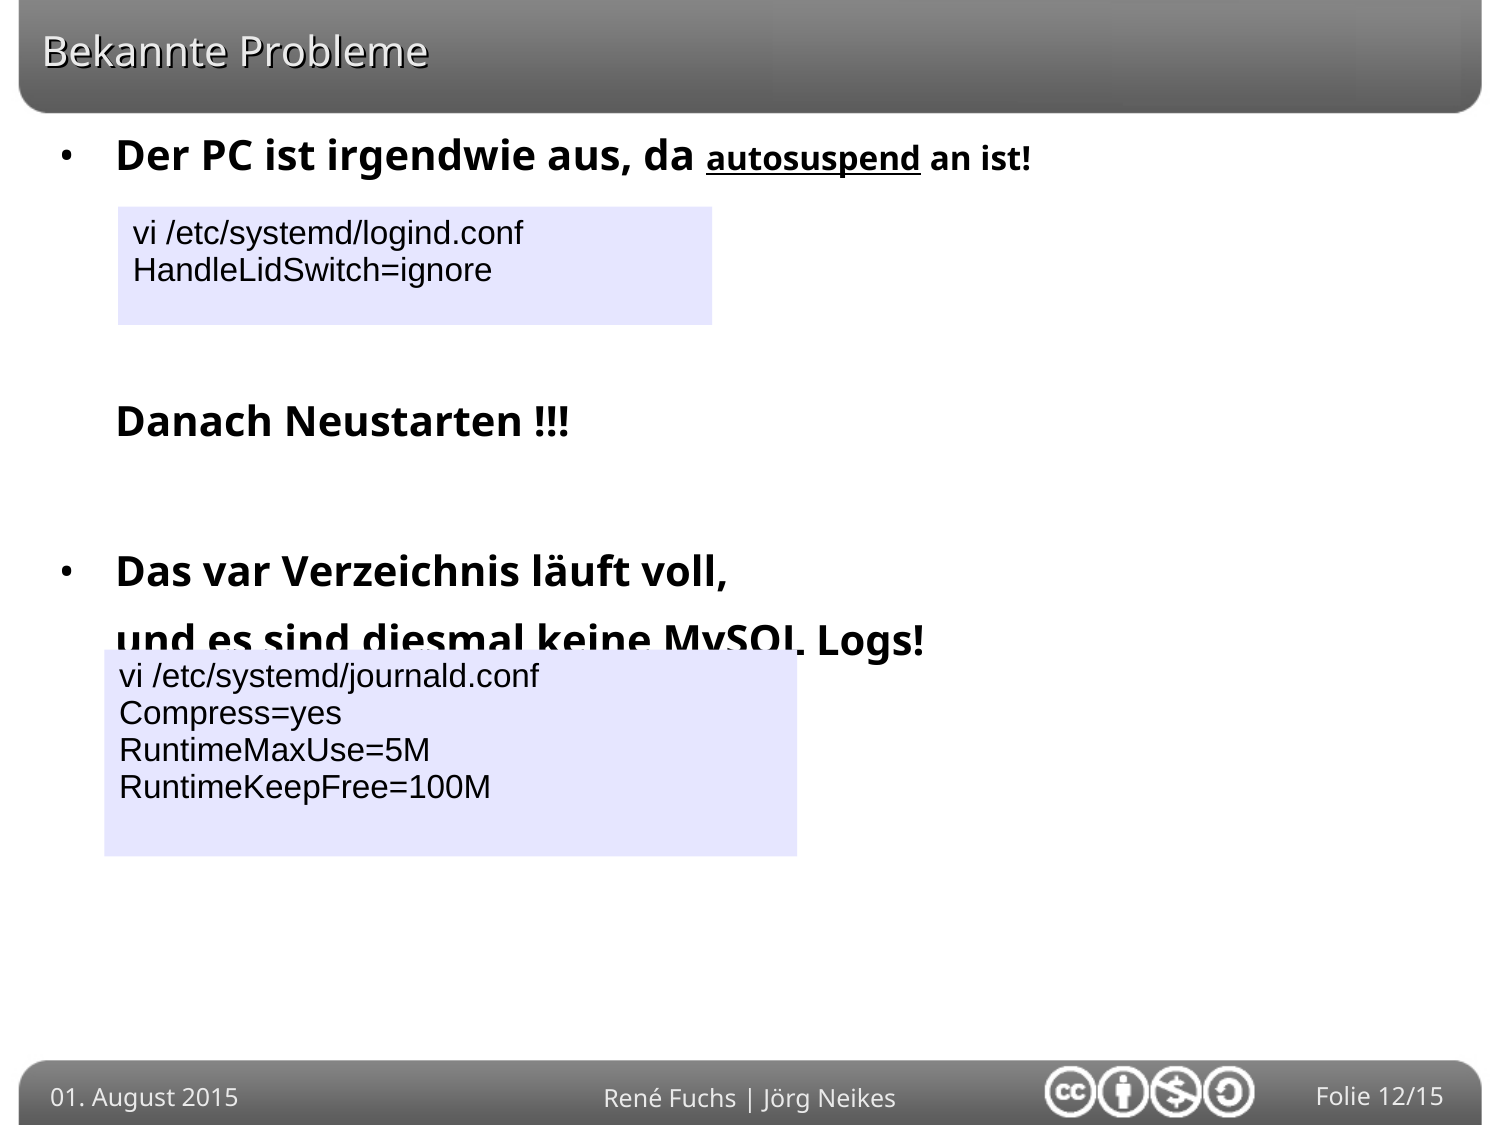

# Bekannte Probleme
Der PC ist irgendwie aus, da autosuspend an ist!
Danach Neustarten !!!
Das var Verzeichnis läuft voll,
und es sind diesmal keine MySQL Logs!
vi /etc/systemd/logind.conf
HandleLidSwitch=ignore
vi /etc/systemd/journald.conf
Compress=yes
RuntimeMaxUse=5M
RuntimeKeepFree=100M
12
01. August 2015
René Fuchs | Jörg Neikes